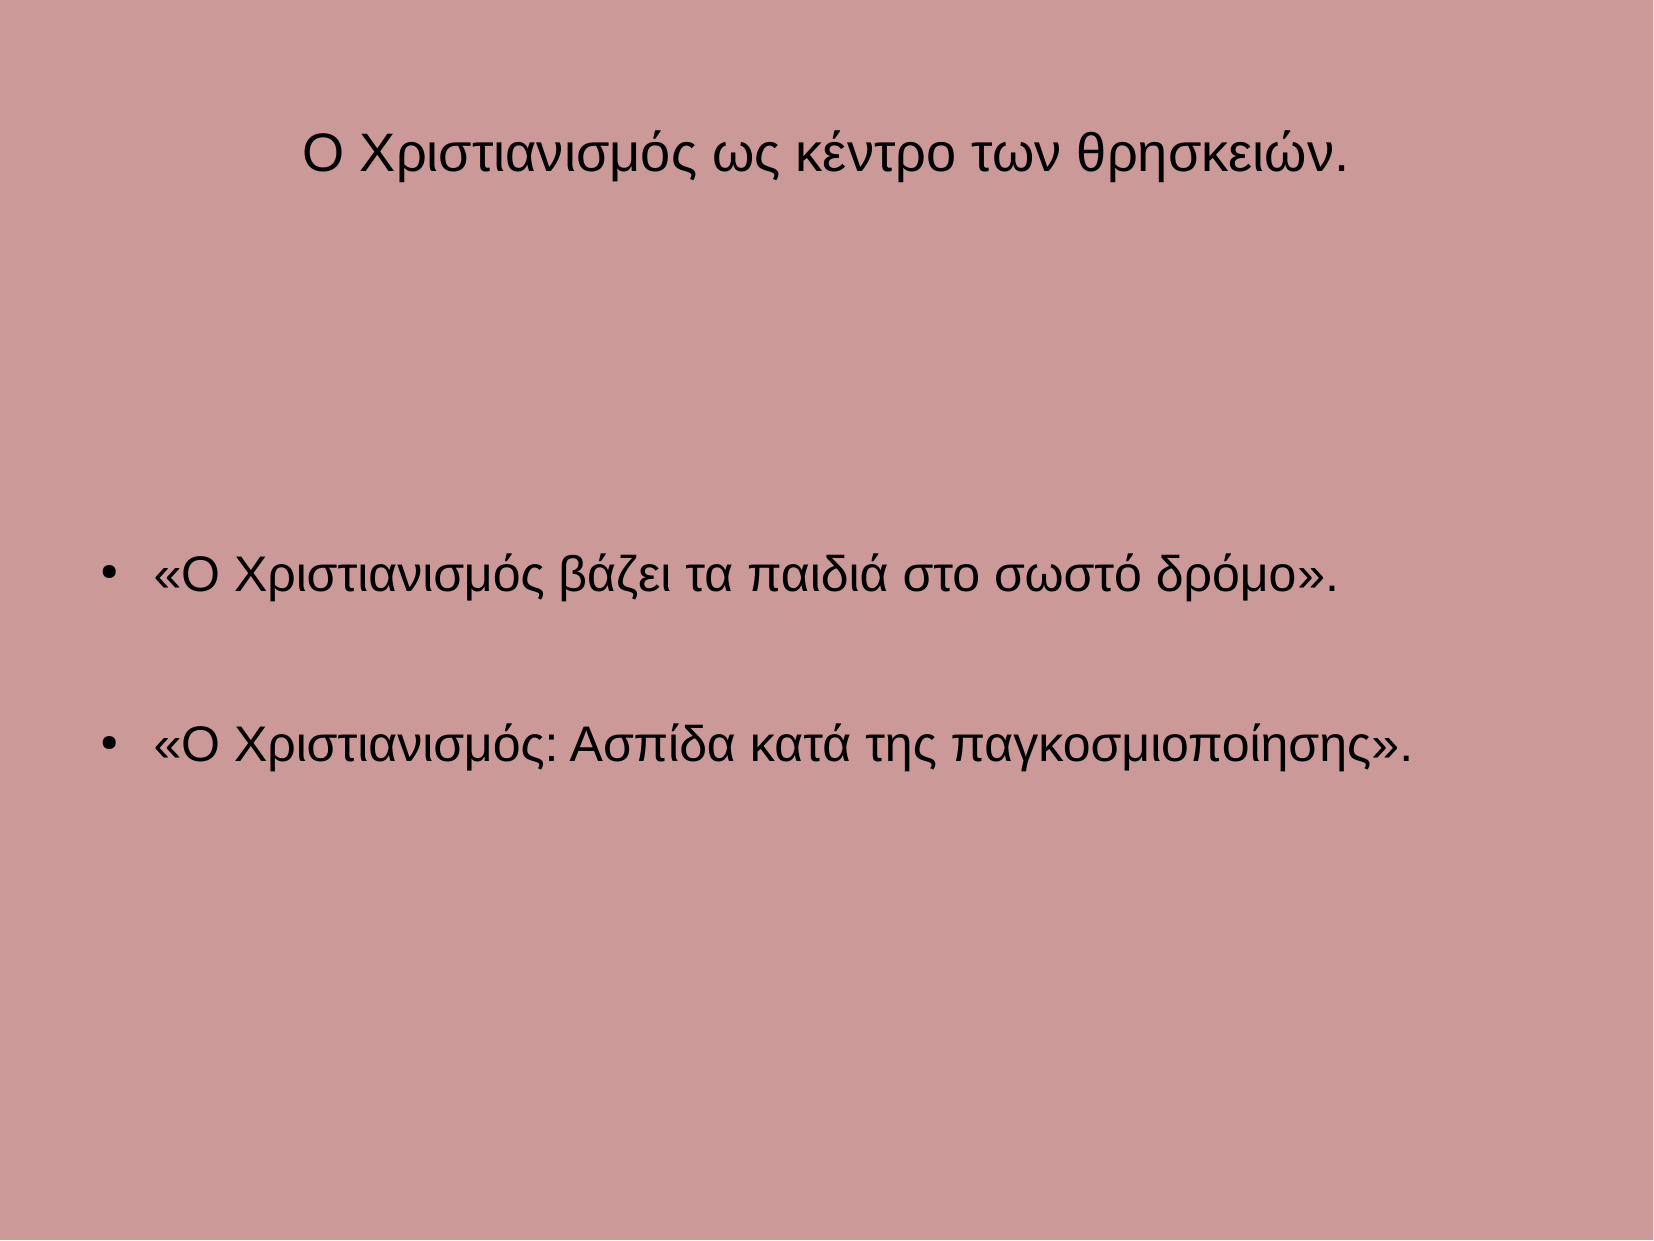

# Ο Χριστιανισμός ως κέντρο των θρησκειών.
«Ο Χριστιανισμός βάζει τα παιδιά στο σωστό δρόμο».
«Ο Χριστιανισμός: Ασπίδα κατά της παγκοσμιοποίησης».